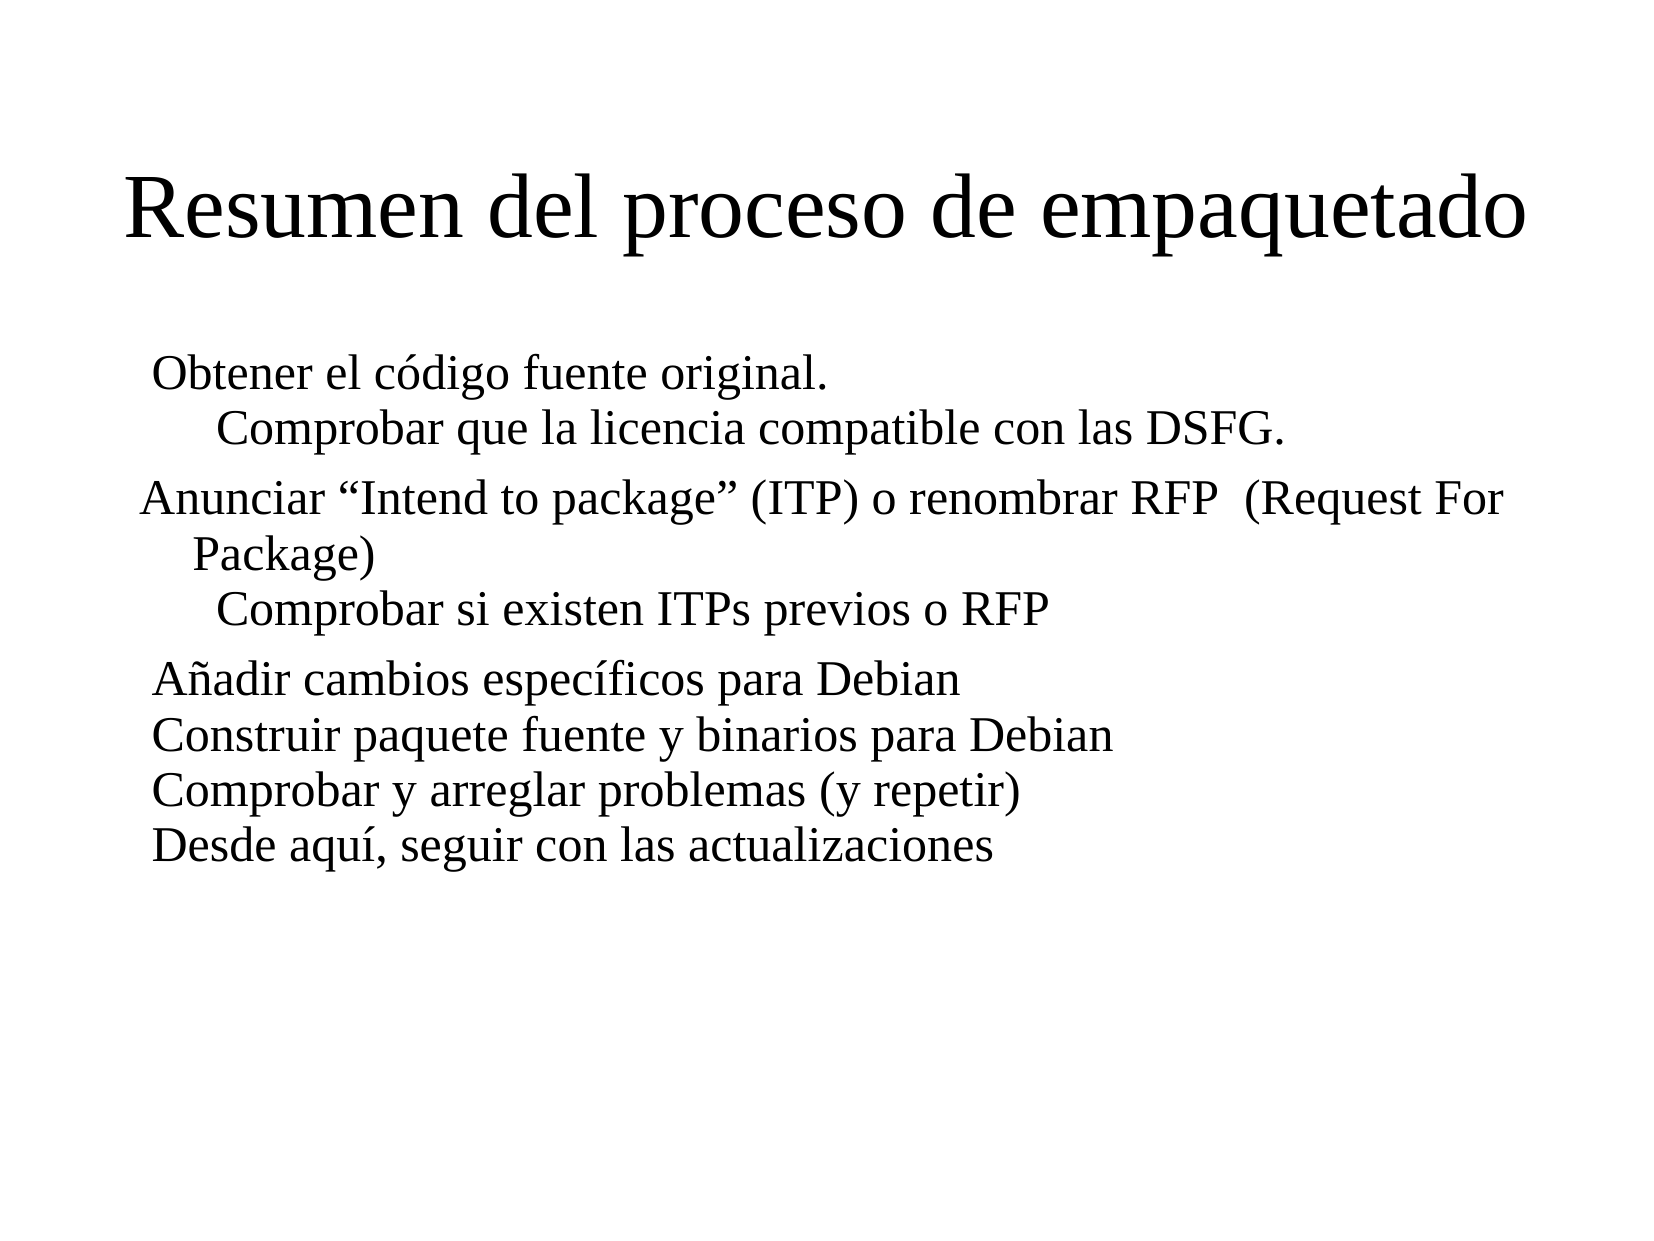

# Resumen del proceso de empaquetado
 Obtener el código fuente original.
Comprobar que la licencia compatible con las DSFG.
Anunciar “Intend to package” (ITP) o renombrar RFP (Request For Package)
Comprobar si existen ITPs previos o RFP
 Añadir cambios específicos para Debian
 Construir paquete fuente y binarios para Debian
 Comprobar y arreglar problemas (y repetir)
 Desde aquí, seguir con las actualizaciones